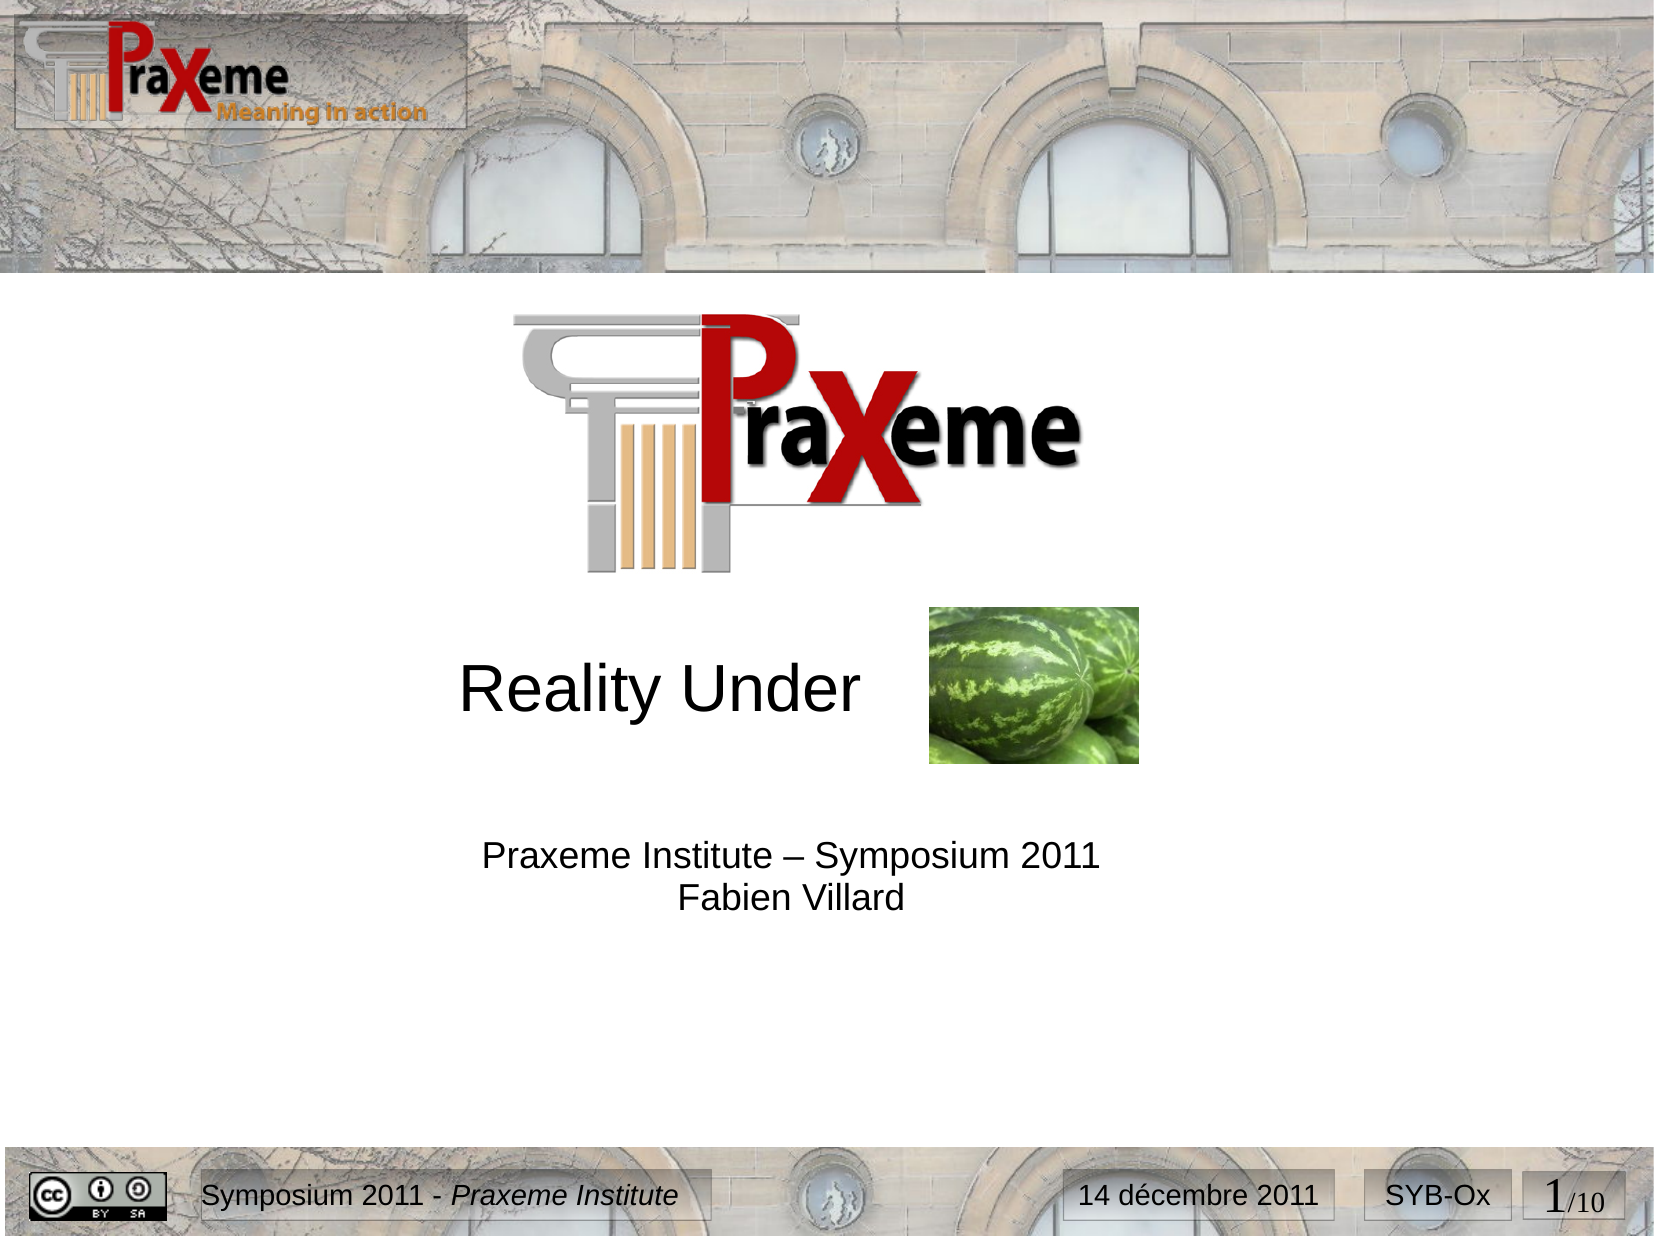

# Reality Under
Praxeme Institute – Symposium 2011
Fabien Villard
Praxeme - ICSSEA
1